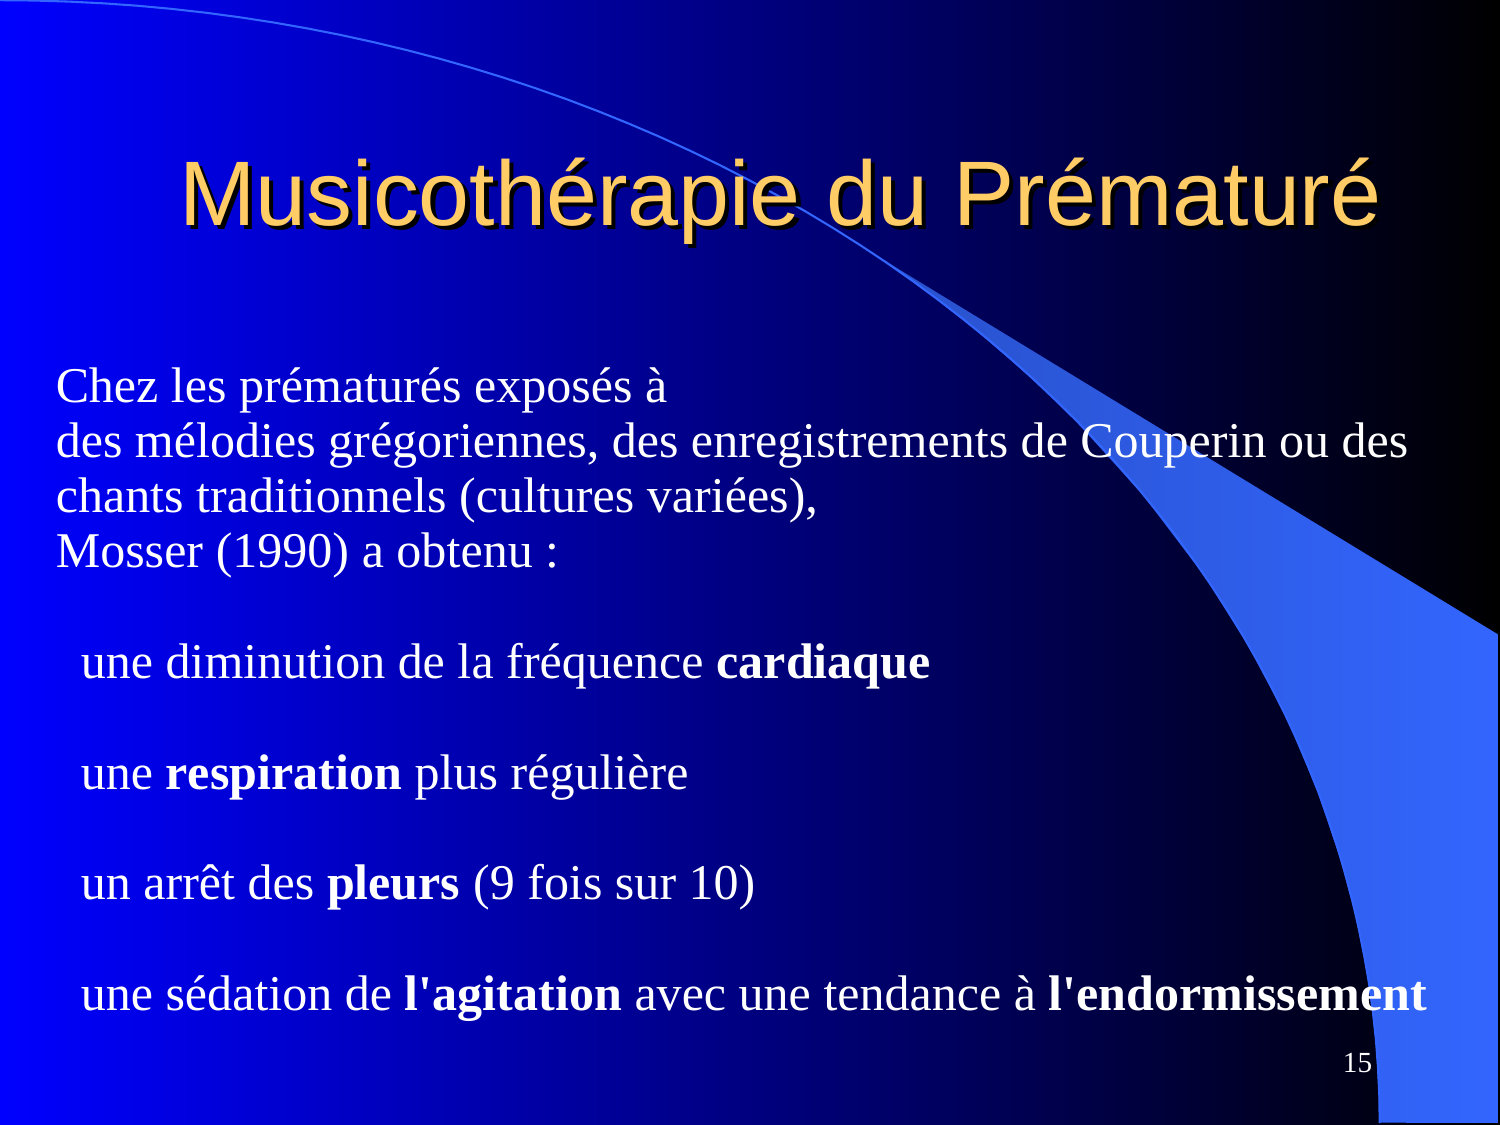

# Musicothérapie du Prématuré
Chez les prématurés exposés à
des mélodies grégoriennes, des enregistrements de Couperin ou des chants traditionnels (cultures variées),
Mosser (1990) a obtenu :
 une diminution de la fréquence cardiaque
 une respiration plus régulière
 un arrêt des pleurs (9 fois sur 10)
 une sédation de l'agitation avec une tendance à l'endormissement
15